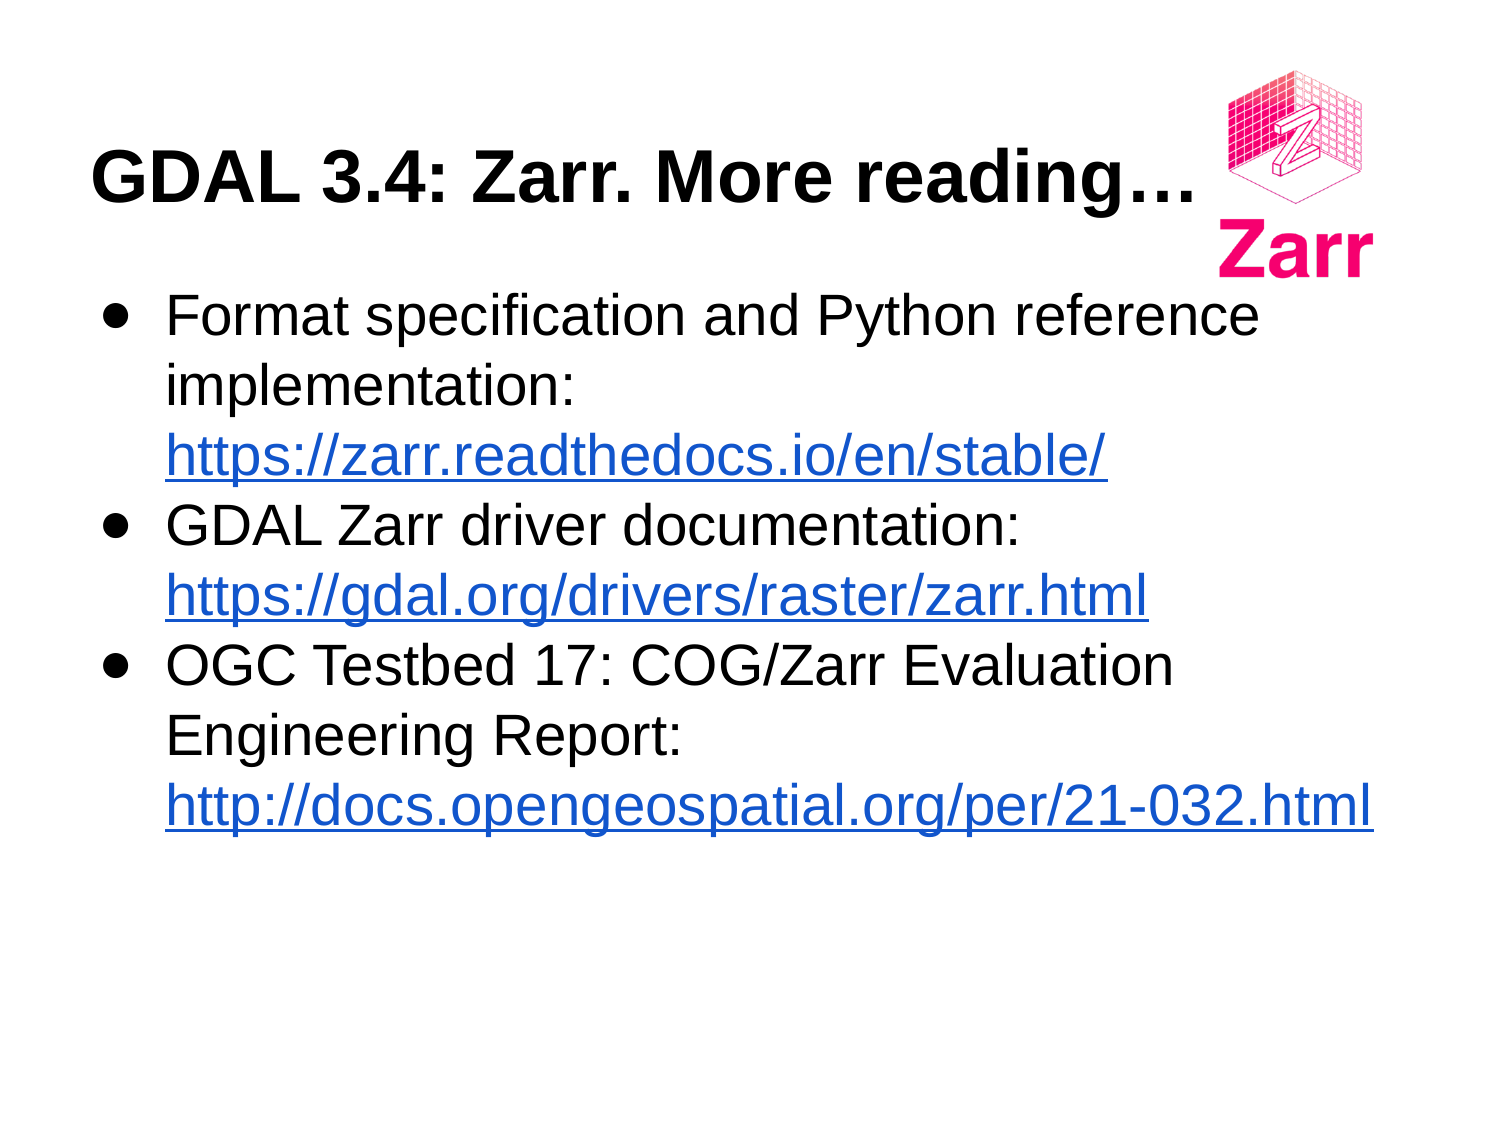

# GDAL 3.4: Zarr. More reading…
Format specification and Python reference implementation:
https://zarr.readthedocs.io/en/stable/
GDAL Zarr driver documentation:
https://gdal.org/drivers/raster/zarr.html
OGC Testbed 17: COG/Zarr Evaluation Engineering Report:
http://docs.opengeospatial.org/per/21-032.html